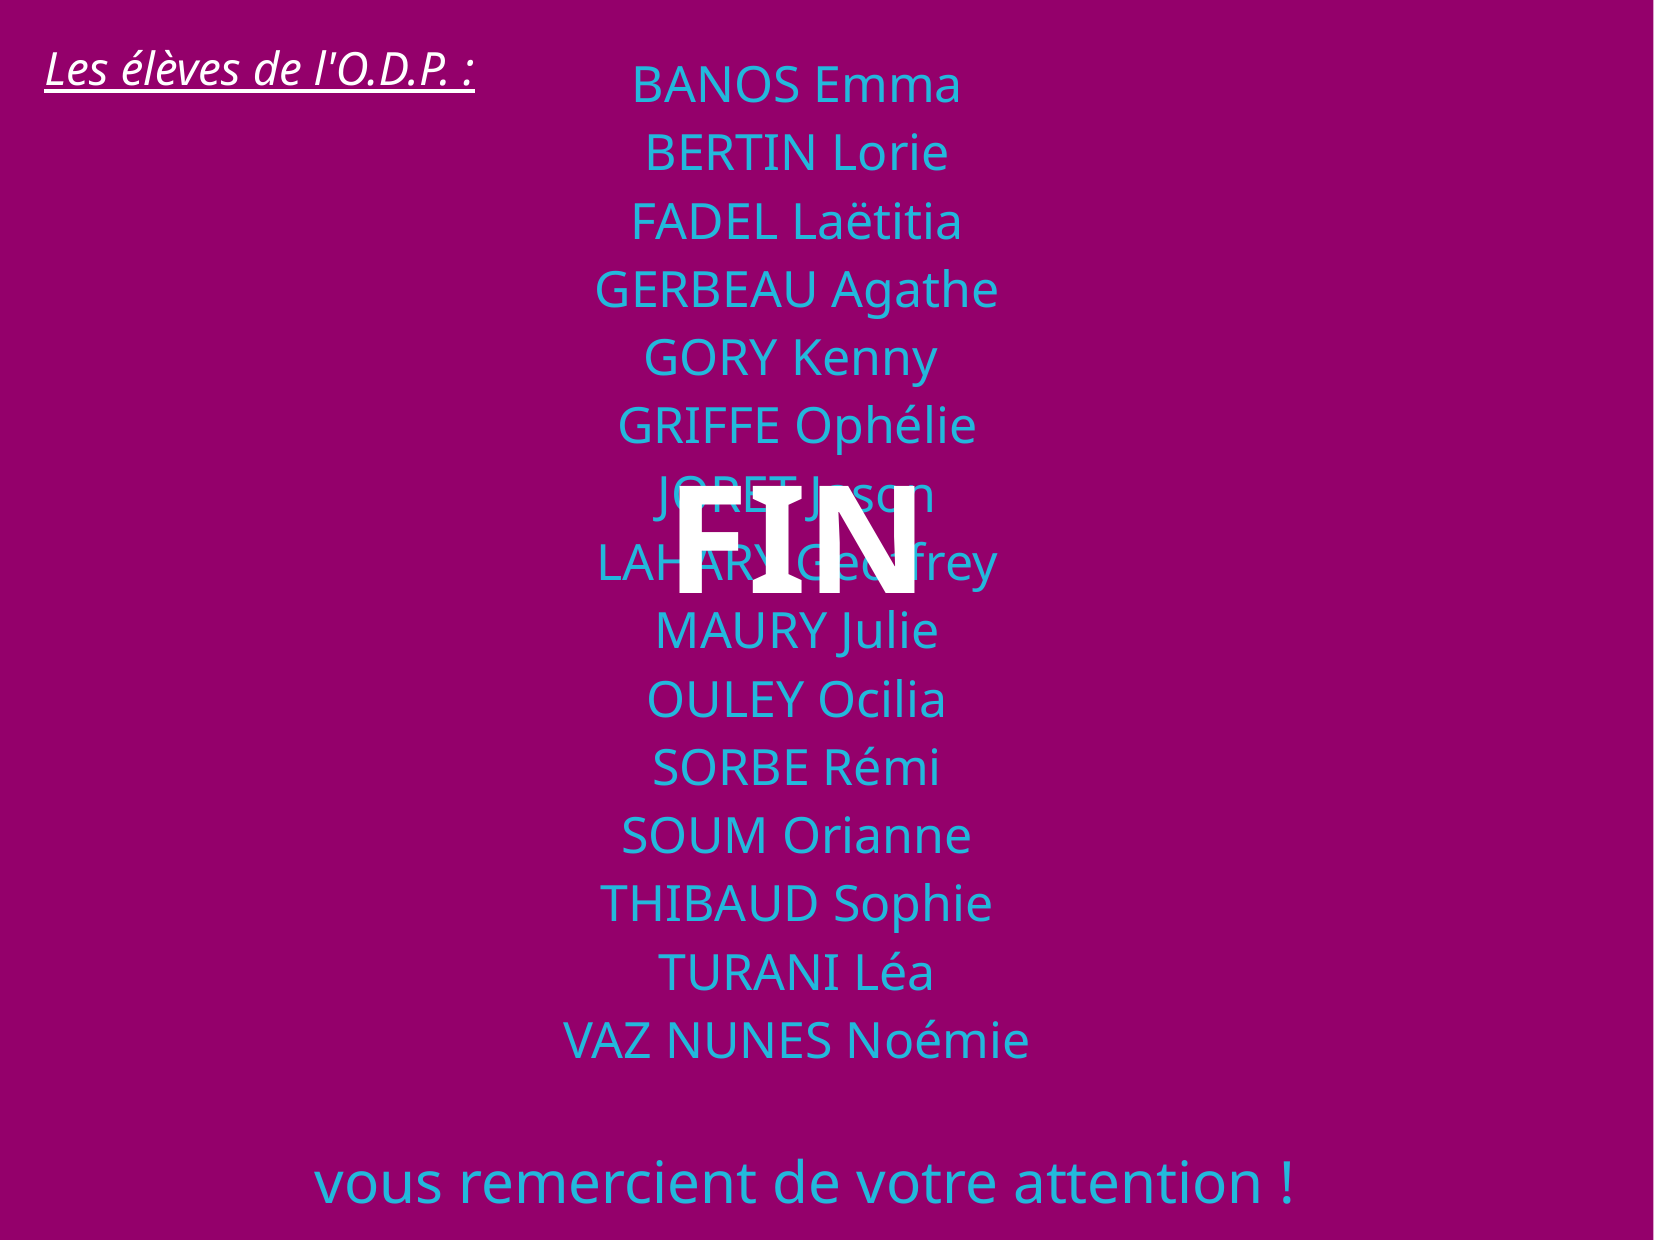

BANOS Emma
BERTIN Lorie
FADEL Laëtitia
GERBEAU Agathe
GORY Kenny
GRIFFE Ophélie
JORET Jason
LAHARY Geoffrey
MAURY Julie
OULEY Ocilia
SORBE Rémi
SOUM Orianne
THIBAUD Sophie
TURANI Léa
VAZ NUNES Noémie
 vous remercient de votre attention !
Les élèves de l'O.D.P. :
FIN